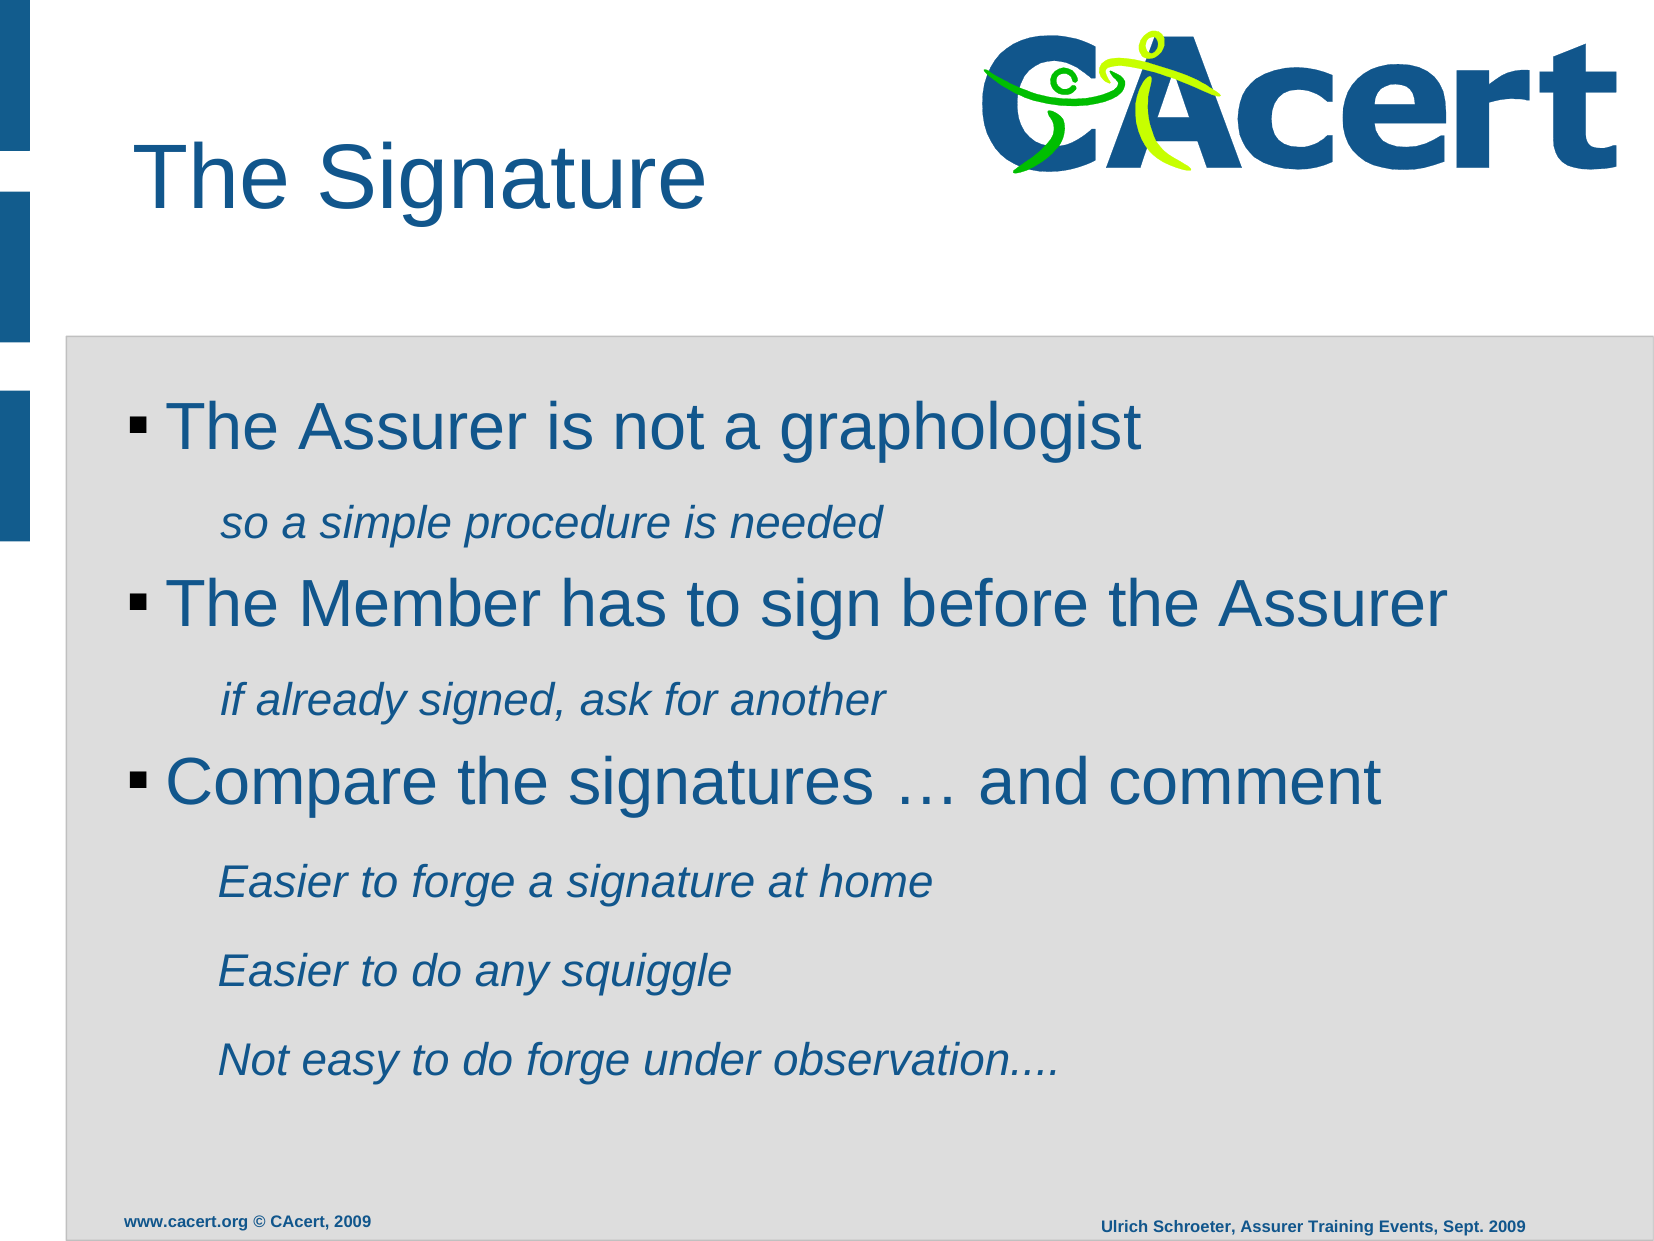

The Signature
 The Assurer is not a graphologist
 so a simple procedure is needed
 The Member has to sign before the Assurer
 if already signed, ask for another
 Compare the signatures … and comment
 Easier to forge a signature at home
 Easier to do any squiggle
 Not easy to do forge under observation....